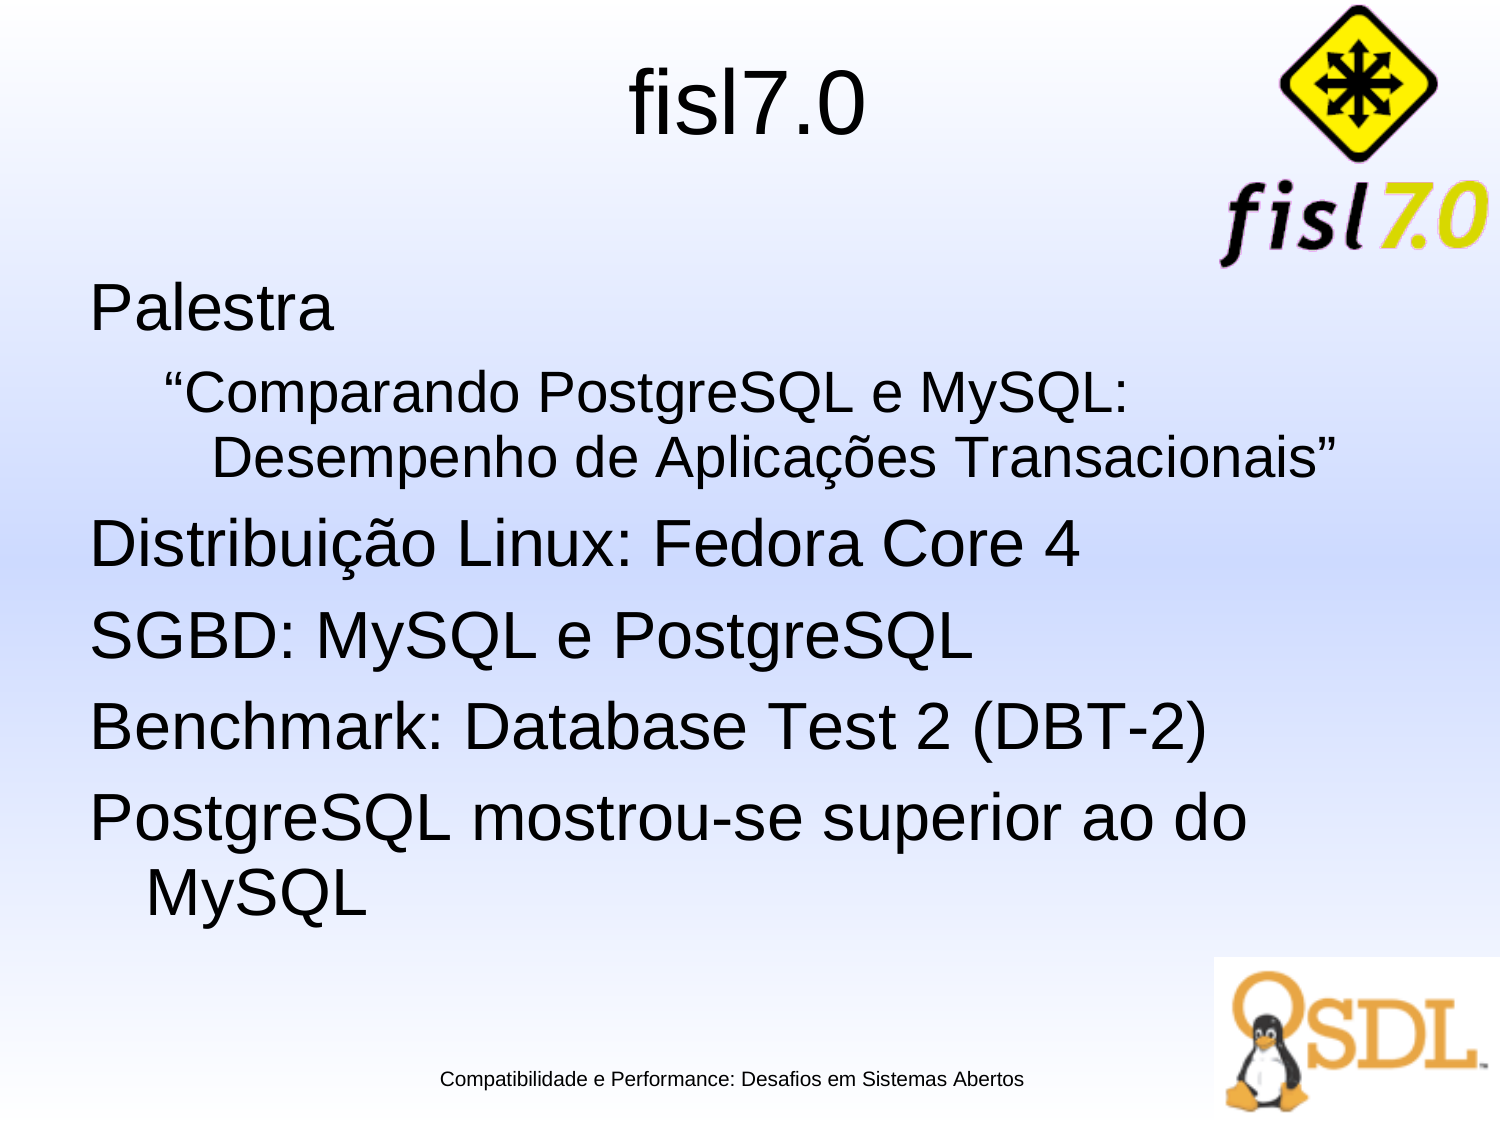

# fisl7.0
Palestra
“Comparando PostgreSQL e MySQL: Desempenho de Aplicações Transacionais”
Distribuição Linux: Fedora Core 4
SGBD: MySQL e PostgreSQL
Benchmark: Database Test 2 (DBT-2)
PostgreSQL mostrou-se superior ao do MySQL
Compatibilidade e Performance: Desafios em Sistemas Abertos
24